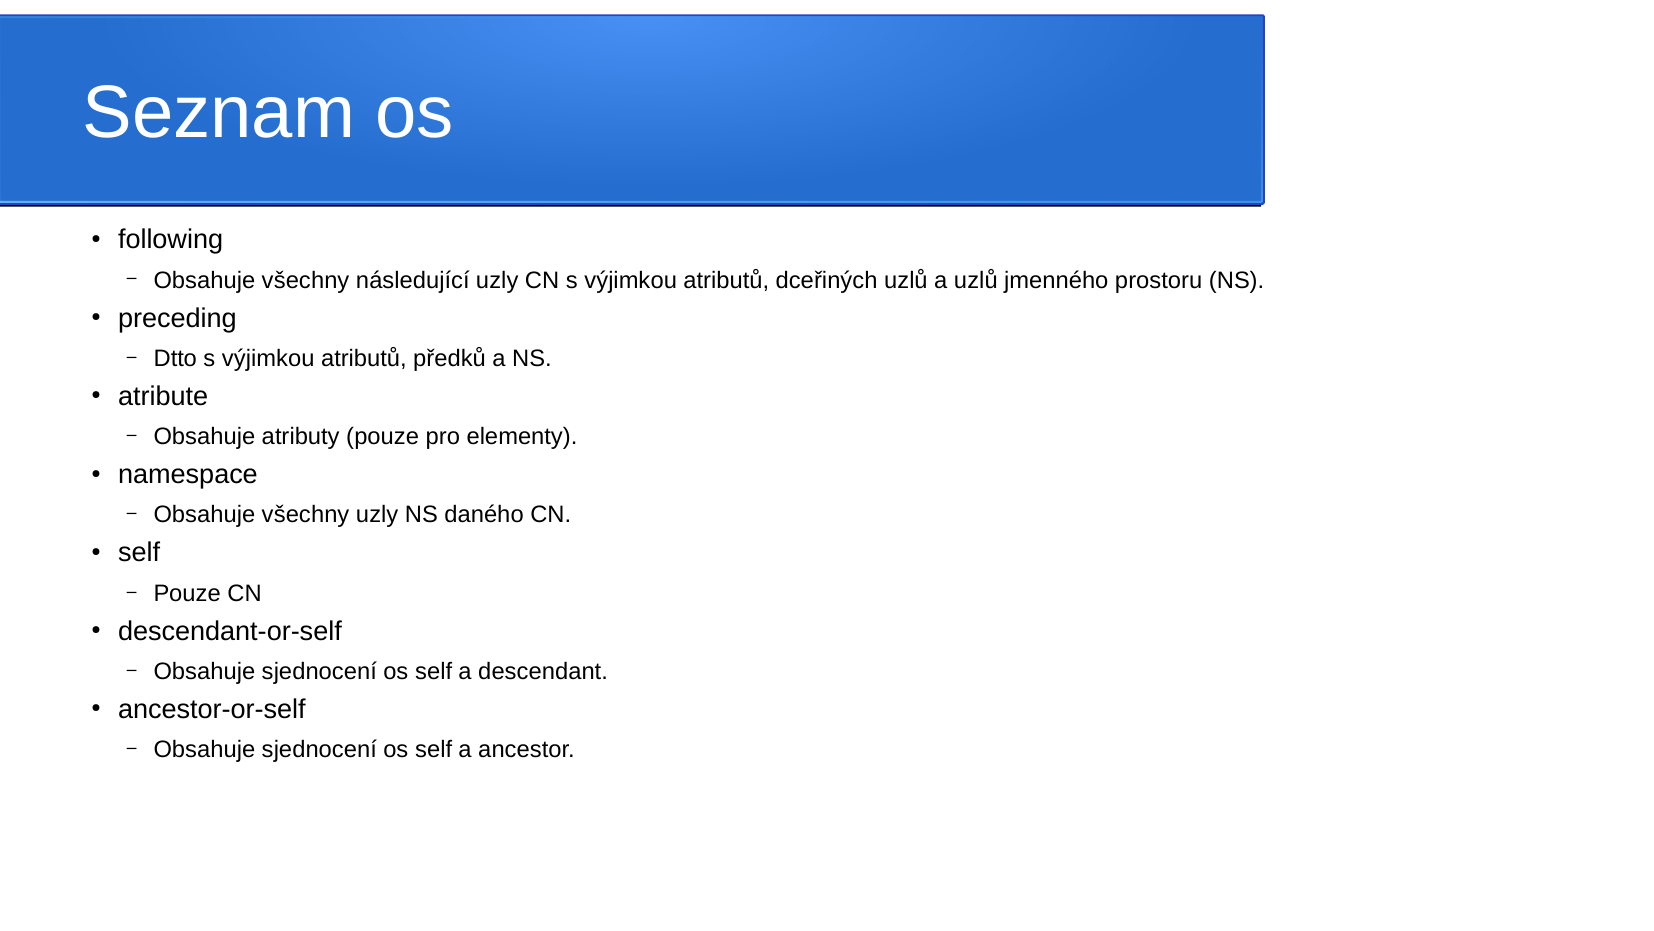

# Seznam os
following
Obsahuje všechny následující uzly CN s výjimkou atributů, dceřiných uzlů a uzlů jmenného prostoru (NS).
preceding
Dtto s výjimkou atributů, předků a NS.
atribute
Obsahuje atributy (pouze pro elementy).
namespace
Obsahuje všechny uzly NS daného CN.
self
Pouze CN
descendant-or-self
Obsahuje sjednocení os self a descendant.
ancestor-or-self
Obsahuje sjednocení os self a ancestor.